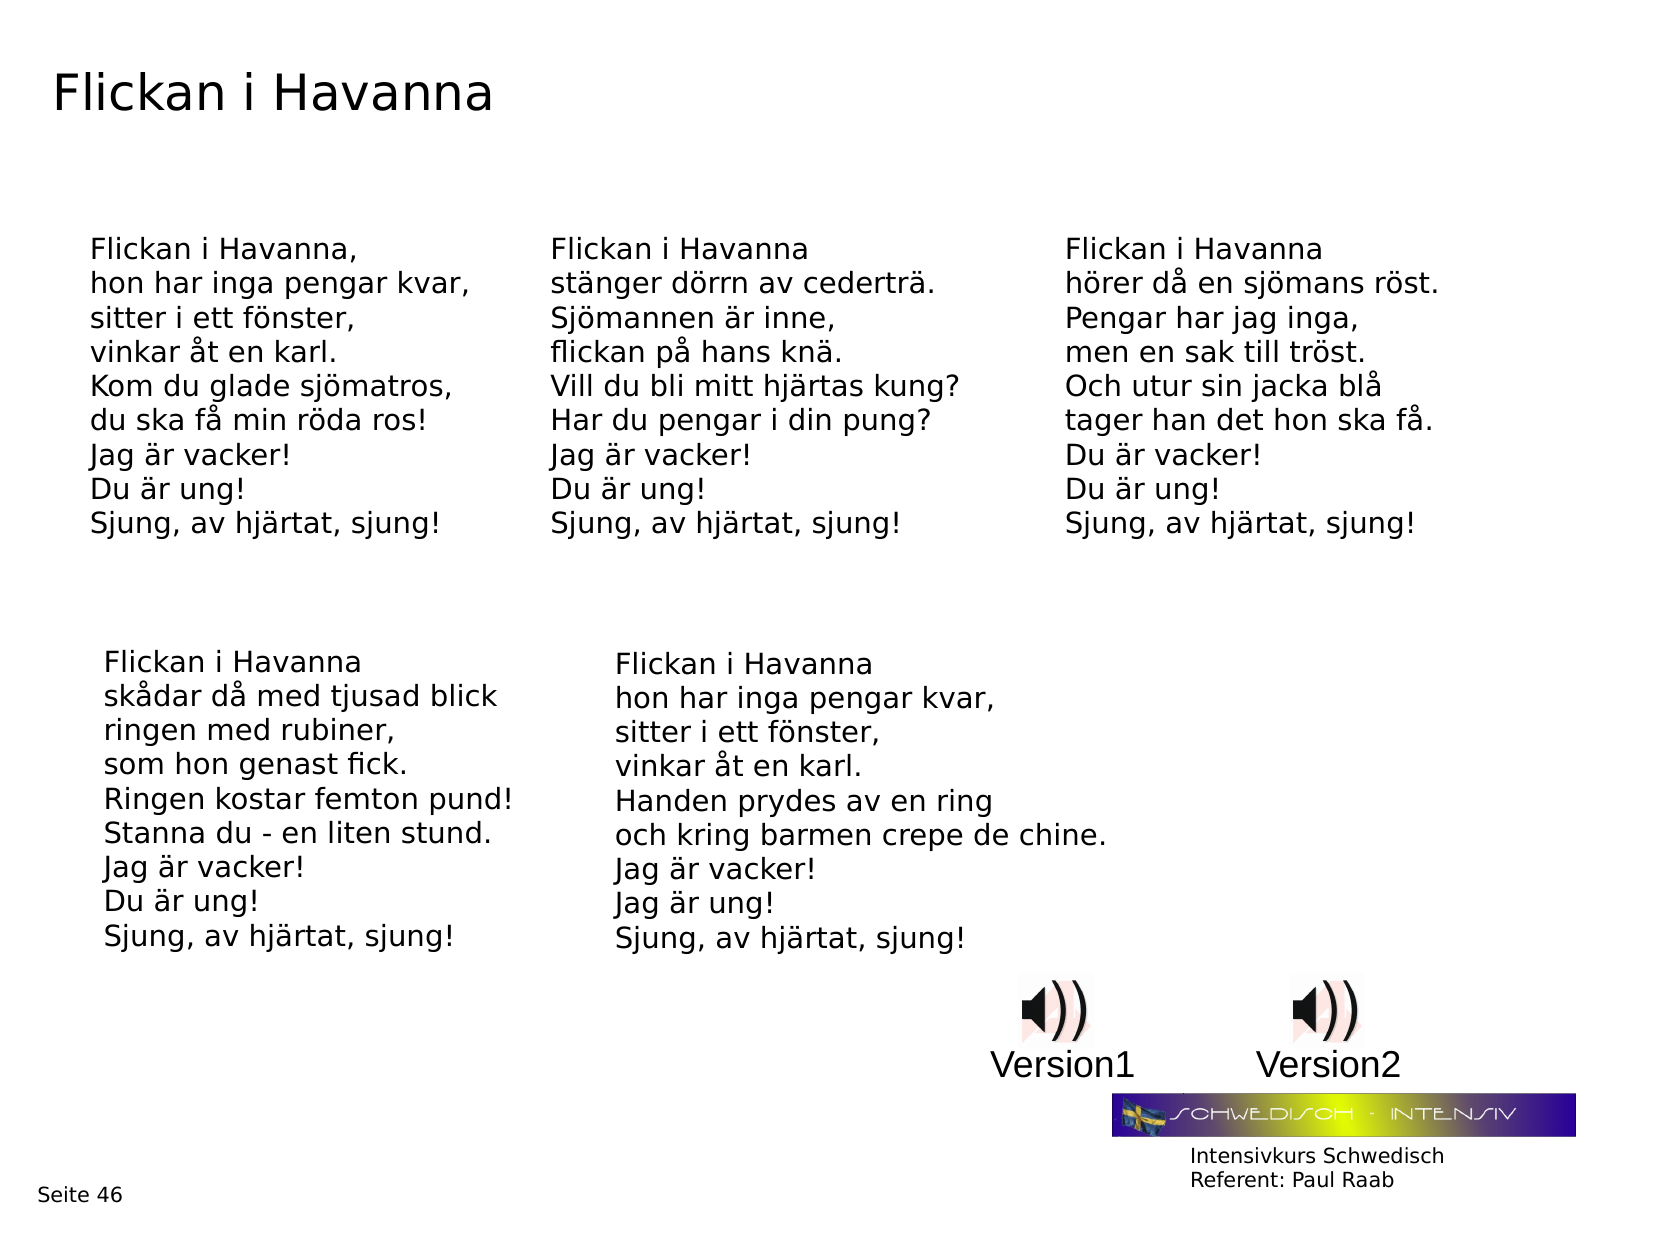

Flickan i Havanna
Flickan i Havanna,
hon har inga pengar kvar,
sitter i ett fönster,
vinkar åt en karl.
Kom du glade sjömatros,
du ska få min röda ros!
Jag är vacker!
Du är ung!
Sjung, av hjärtat, sjung!
Flickan i Havanna
hörer då en sjömans röst.
Pengar har jag inga,
men en sak till tröst.
Och utur sin jacka blå
tager han det hon ska få.
Du är vacker!
Du är ung!
Sjung, av hjärtat, sjung!
Flickan i Havanna
stänger dörrn av cederträ.
Sjömannen är inne,
flickan på hans knä.
Vill du bli mitt hjärtas kung?
Har du pengar i din pung?
Jag är vacker!
Du är ung!
Sjung, av hjärtat, sjung!
Flickan i Havanna
skådar då med tjusad blick
ringen med rubiner,
som hon genast fick.
Ringen kostar femton pund!
Stanna du - en liten stund.
Jag är vacker!
Du är ung!
Sjung, av hjärtat, sjung!
Flickan i Havanna
hon har inga pengar kvar,
sitter i ett fönster,
vinkar åt en karl.
Handen prydes av en ring
och kring barmen crepe de chine.
Jag är vacker!
Jag är ung!
Sjung, av hjärtat, sjung!
Version1
Version2